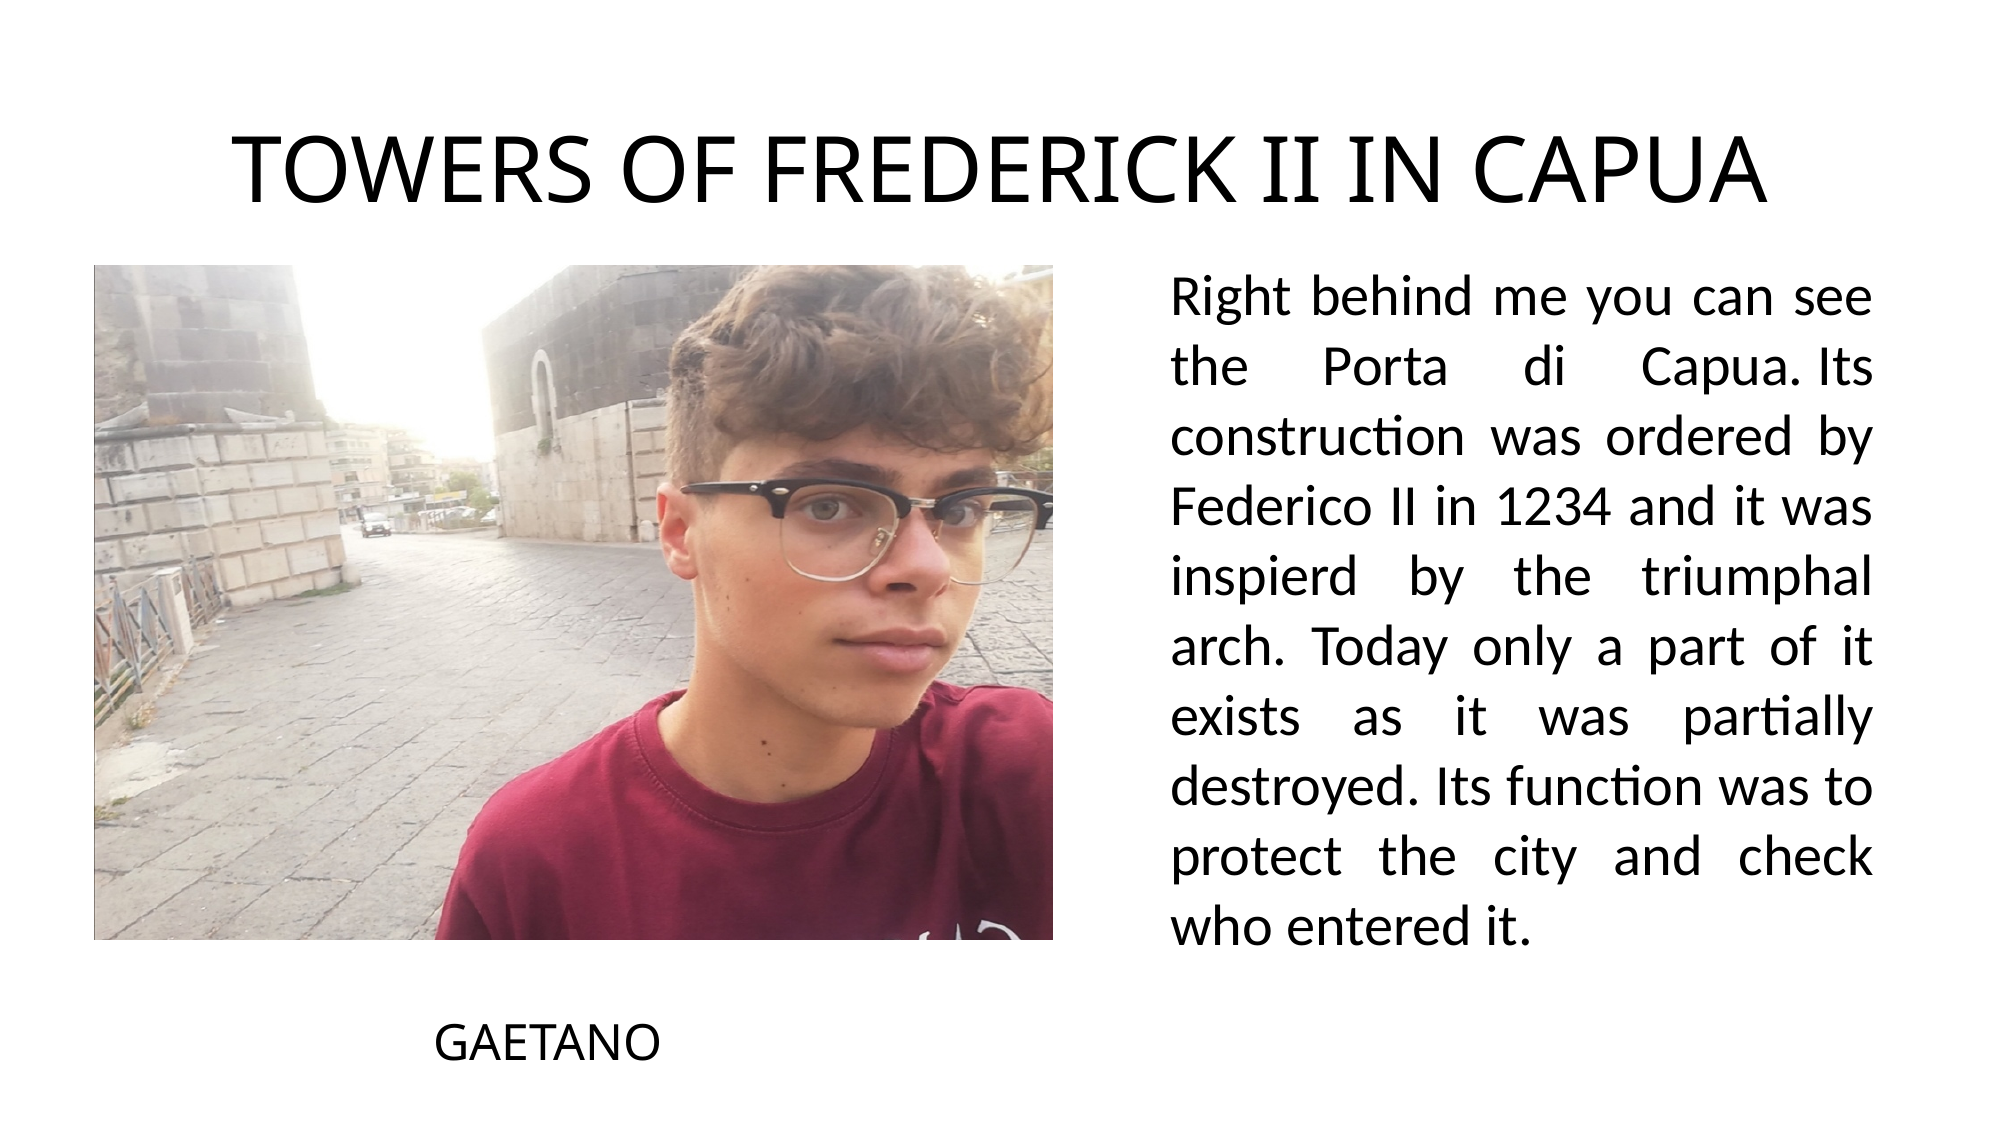

# TOWERS OF FREDERICK II IN CAPUA
Right behind me you can see the Porta di Capua. Its construction was ordered by Federico II in 1234 and it was inspierd by the triumphal arch. Today only a part of it exists as it was partially destroyed. Its function was to protect the city and check who entered it.
GAETANO